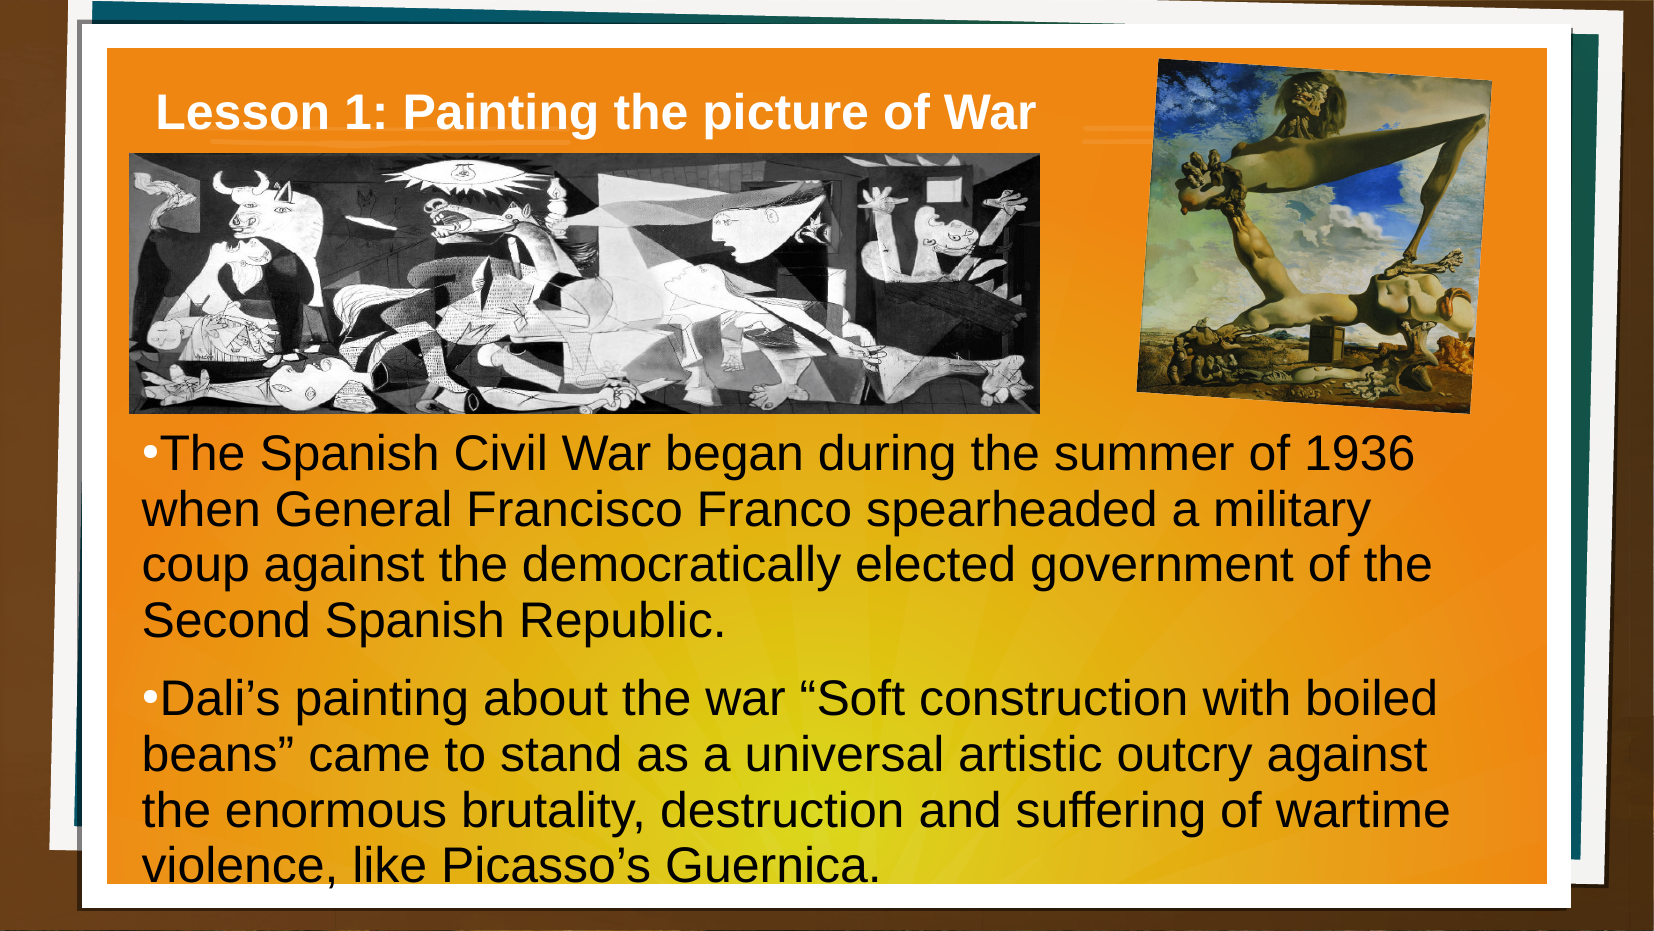

# Lesson 1: Painting the picture of War
The Spanish Civil War began during the summer of 1936 when General Francisco Franco spearheaded a military coup against the democratically elected government of the Second Spanish Republic.
Dali’s painting about the war “Soft construction with boiled beans” came to stand as a universal artistic outcry against the enormous brutality, destruction and suffering of wartime violence, like Picasso’s Guernica.